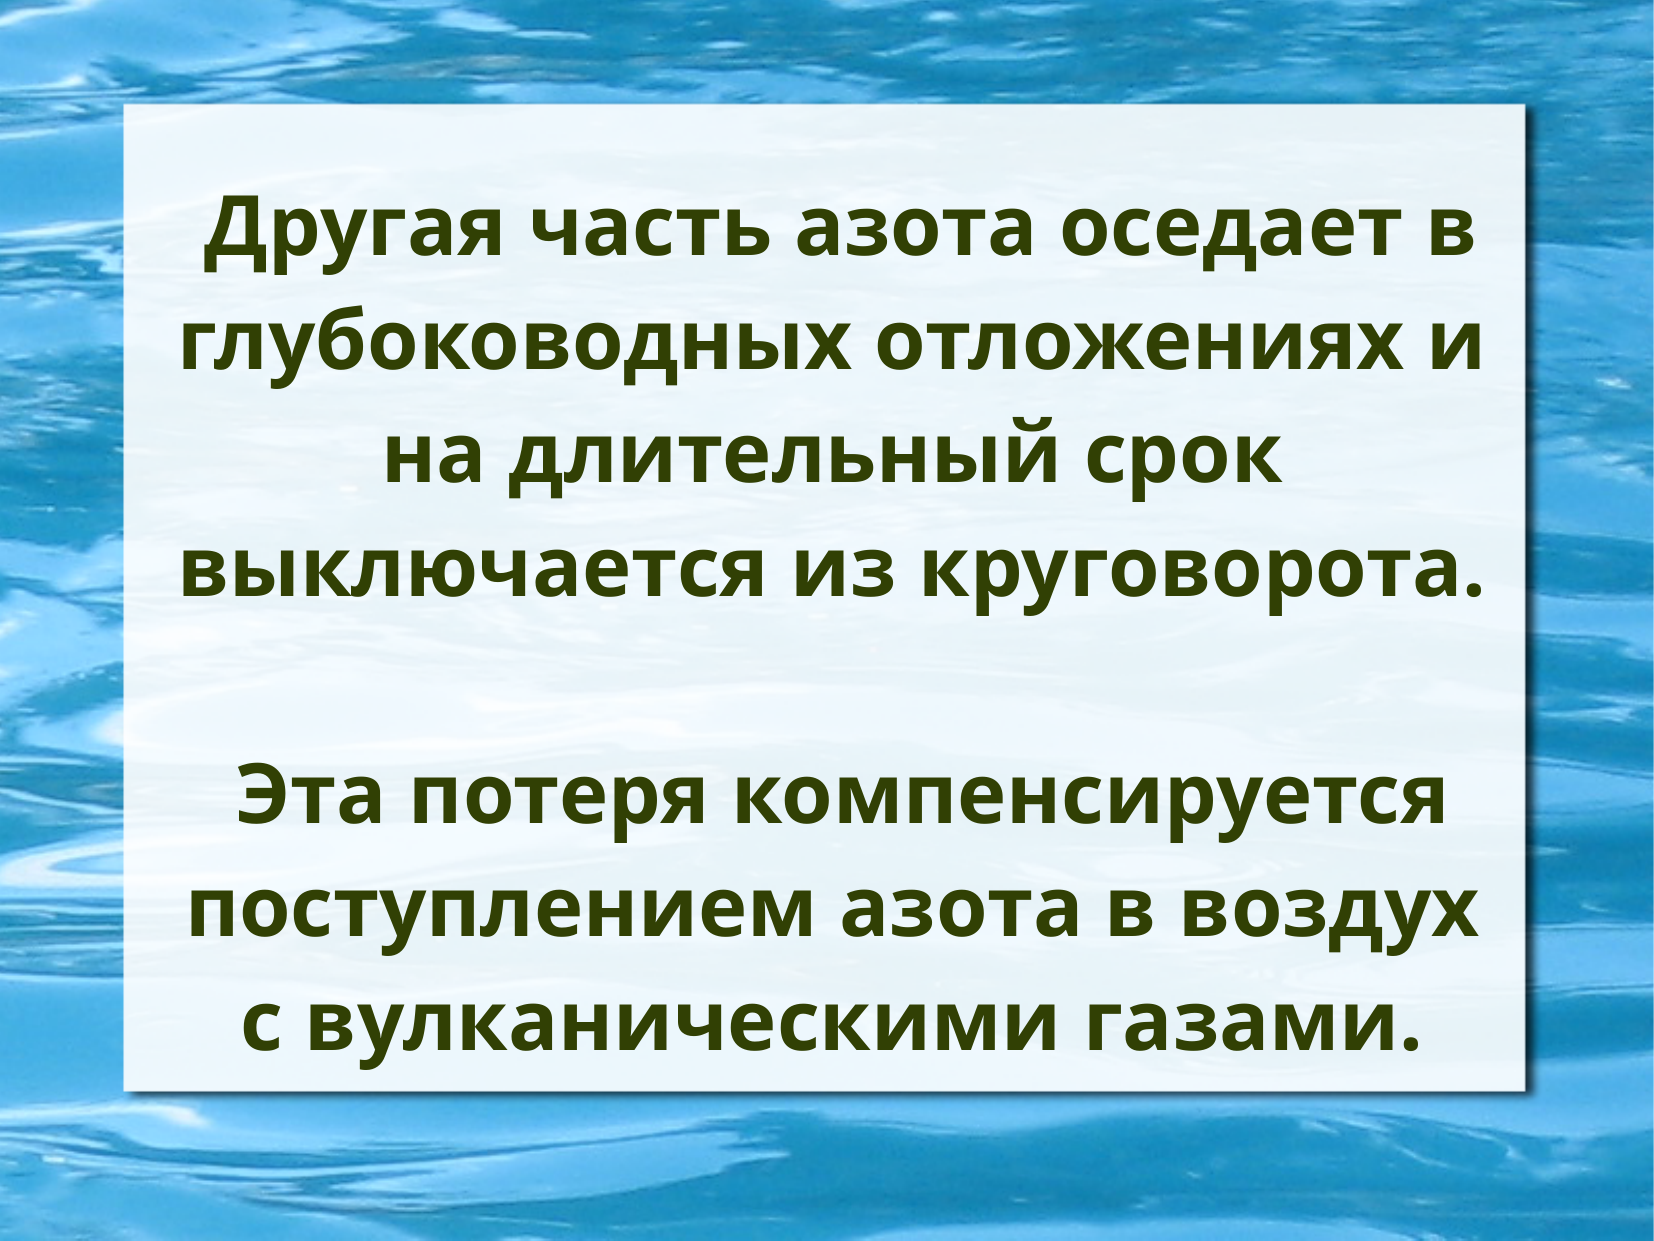

# Другая часть азота оседает в глубоководных отложениях и на длительный срок выключается из круговорота.
 Эта потеря компенсируется поступлением азота в воздух с вулканическими газами.